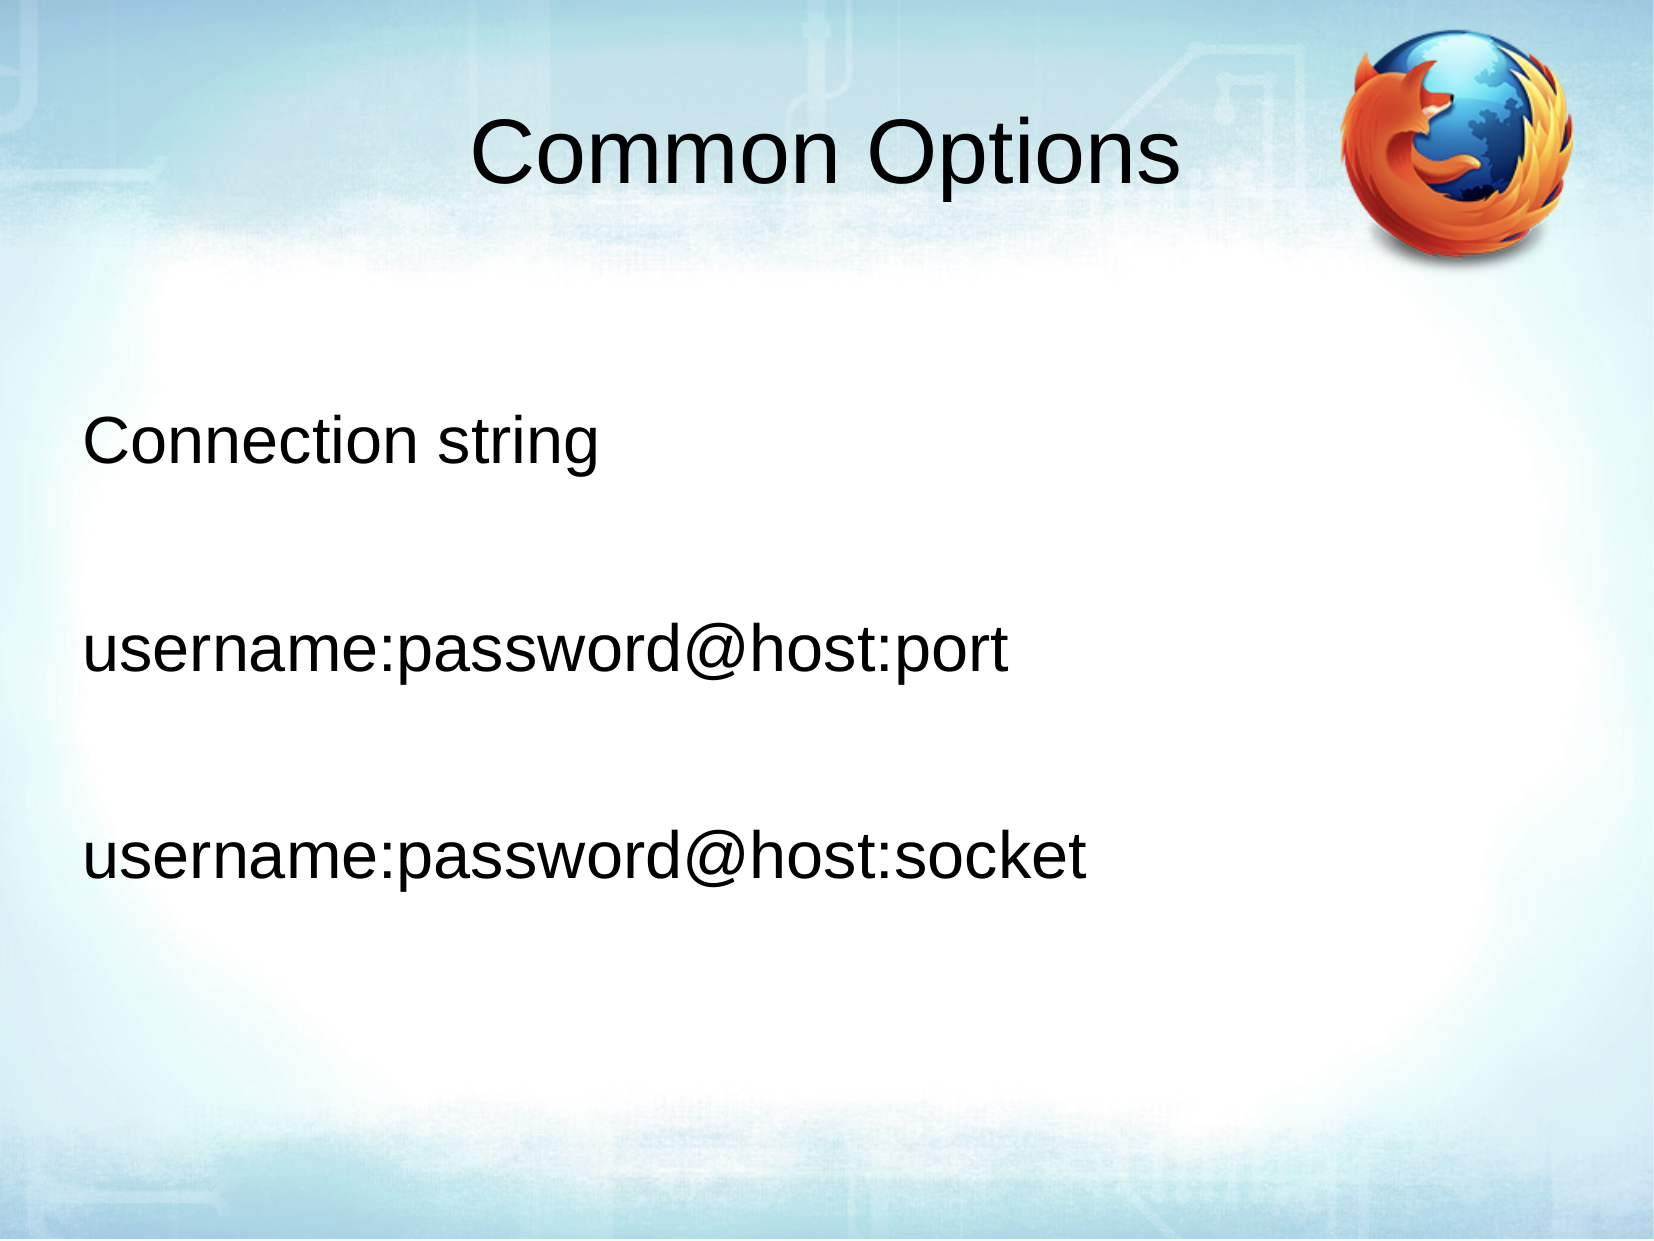

# Common Options
Connection string
username:password@host:port
username:password@host:socket